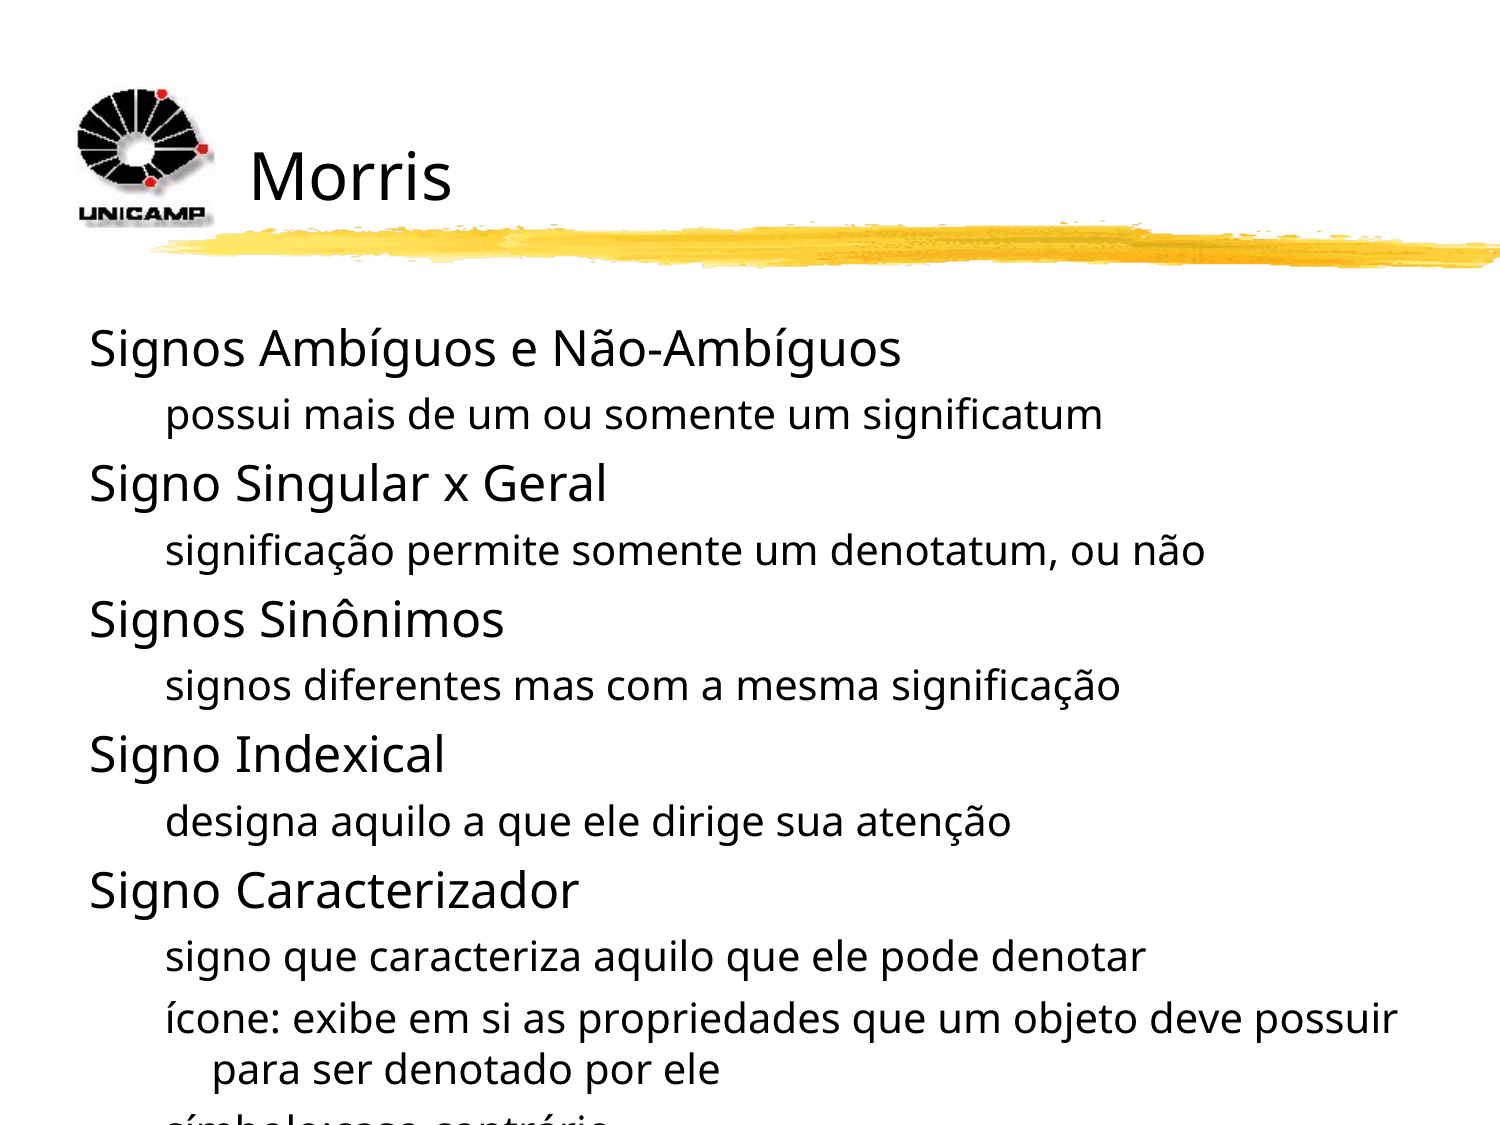

# Morris
Signos Ambíguos e Não-Ambíguos
possui mais de um ou somente um significatum
Signo Singular x Geral
significação permite somente um denotatum, ou não
Signos Sinônimos
signos diferentes mas com a mesma significação
Signo Indexical
designa aquilo a que ele dirige sua atenção
Signo Caracterizador
signo que caracteriza aquilo que ele pode denotar
ícone: exibe em si as propriedades que um objeto deve possuir para ser denotado por ele
símbolo:caso contrário